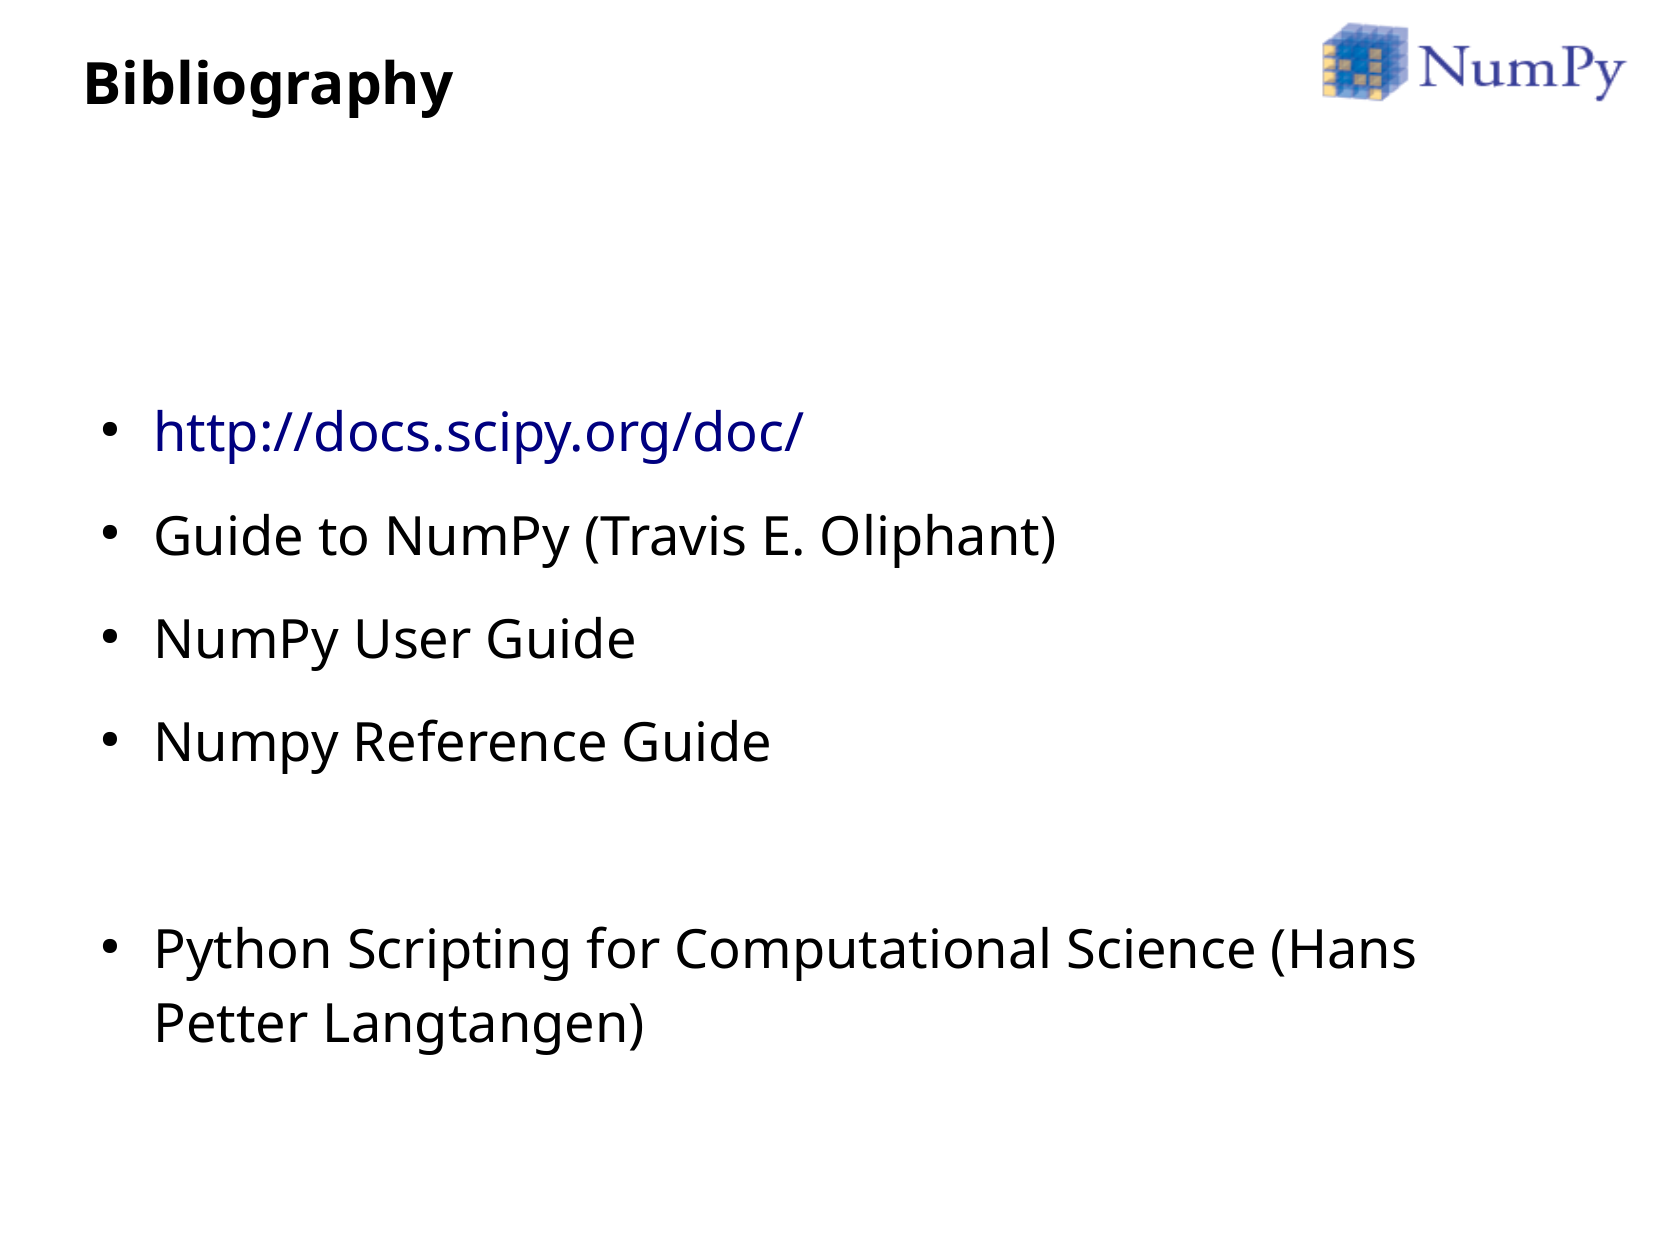

# Bibliography
http://docs.scipy.org/doc/
Guide to NumPy (Travis E. Oliphant)
NumPy User Guide
Numpy Reference Guide
Python Scripting for Computational Science (Hans Petter Langtangen)